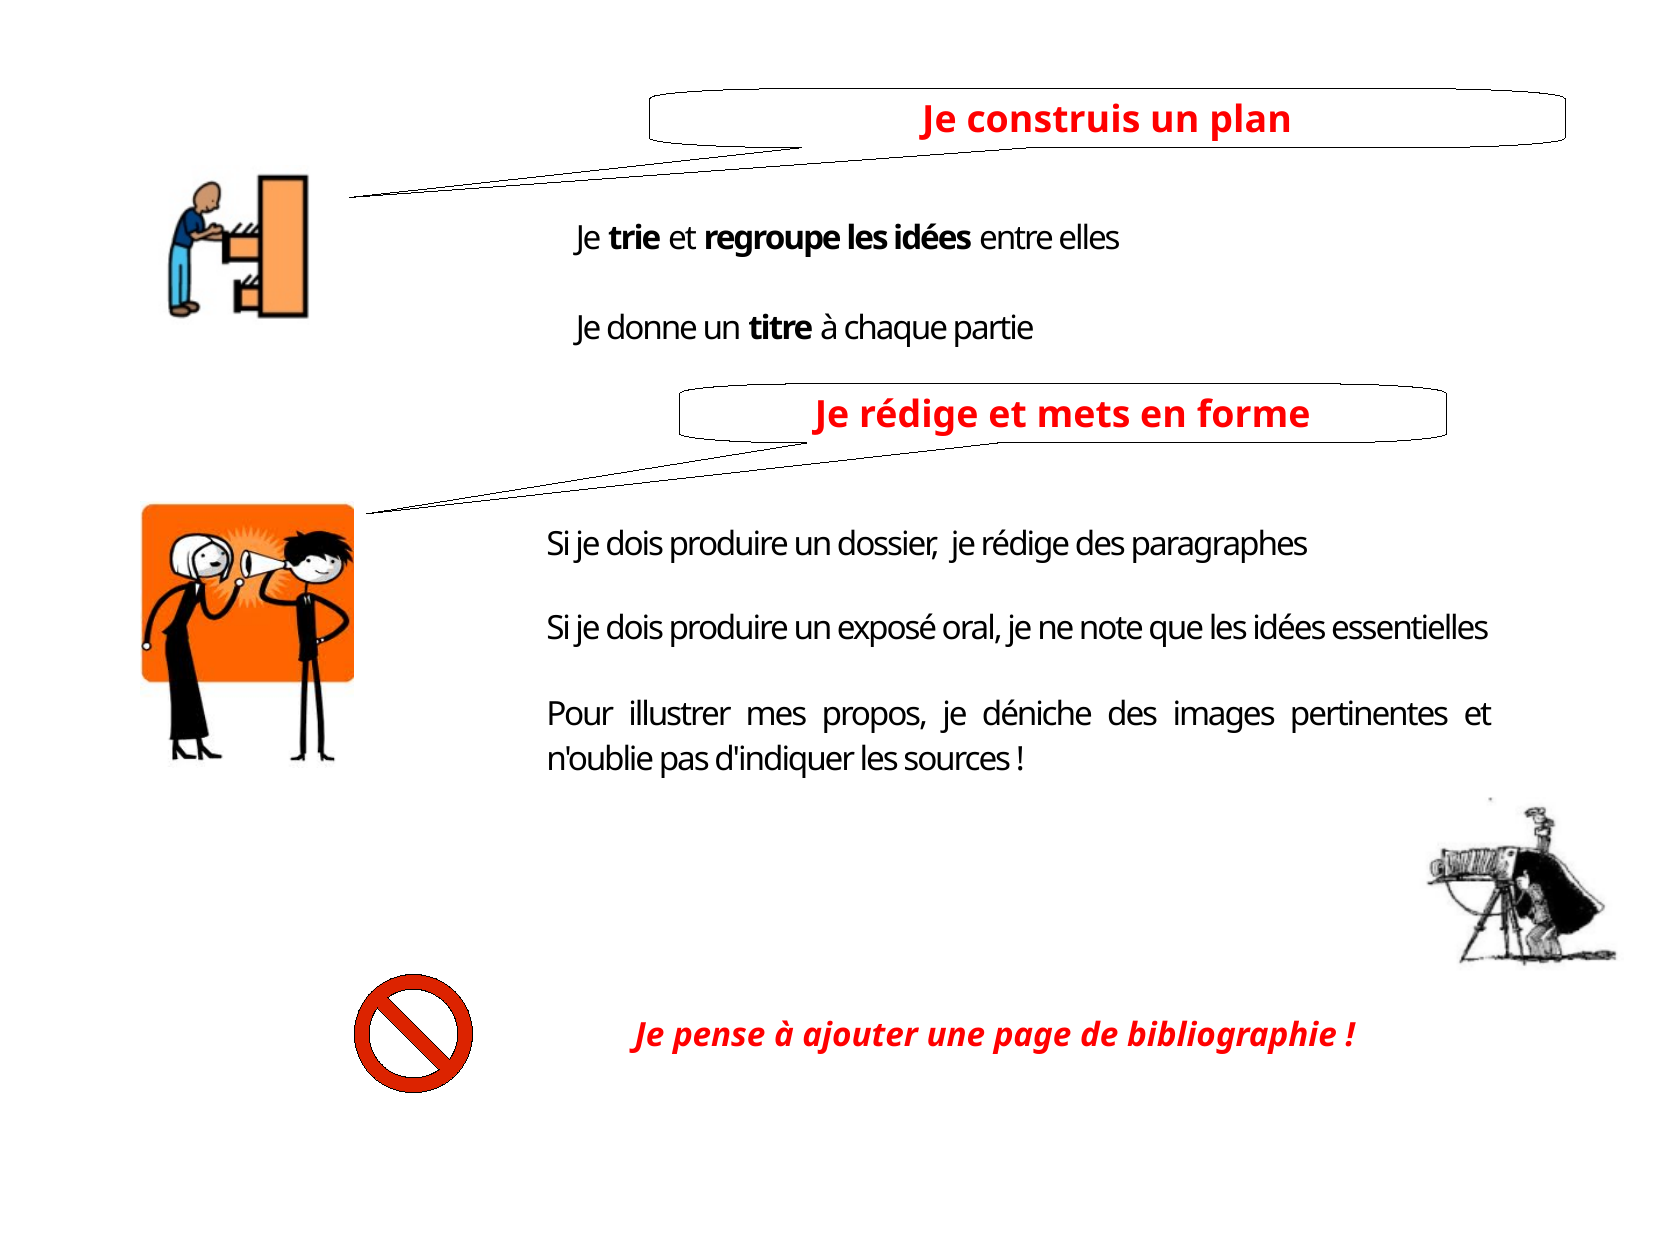

Je construis un plan
Je trie et regroupe les idées entre elles
Je donne un titre à chaque partie
Je rédige et mets en forme
Si je dois produire un dossier, je rédige des paragraphes
Si je dois produire un exposé oral, je ne note que les idées essentielles
Pour illustrer mes propos, je déniche des images pertinentes et n'oublie pas d'indiquer les sources !
Je pense à ajouter une page de bibliographie !